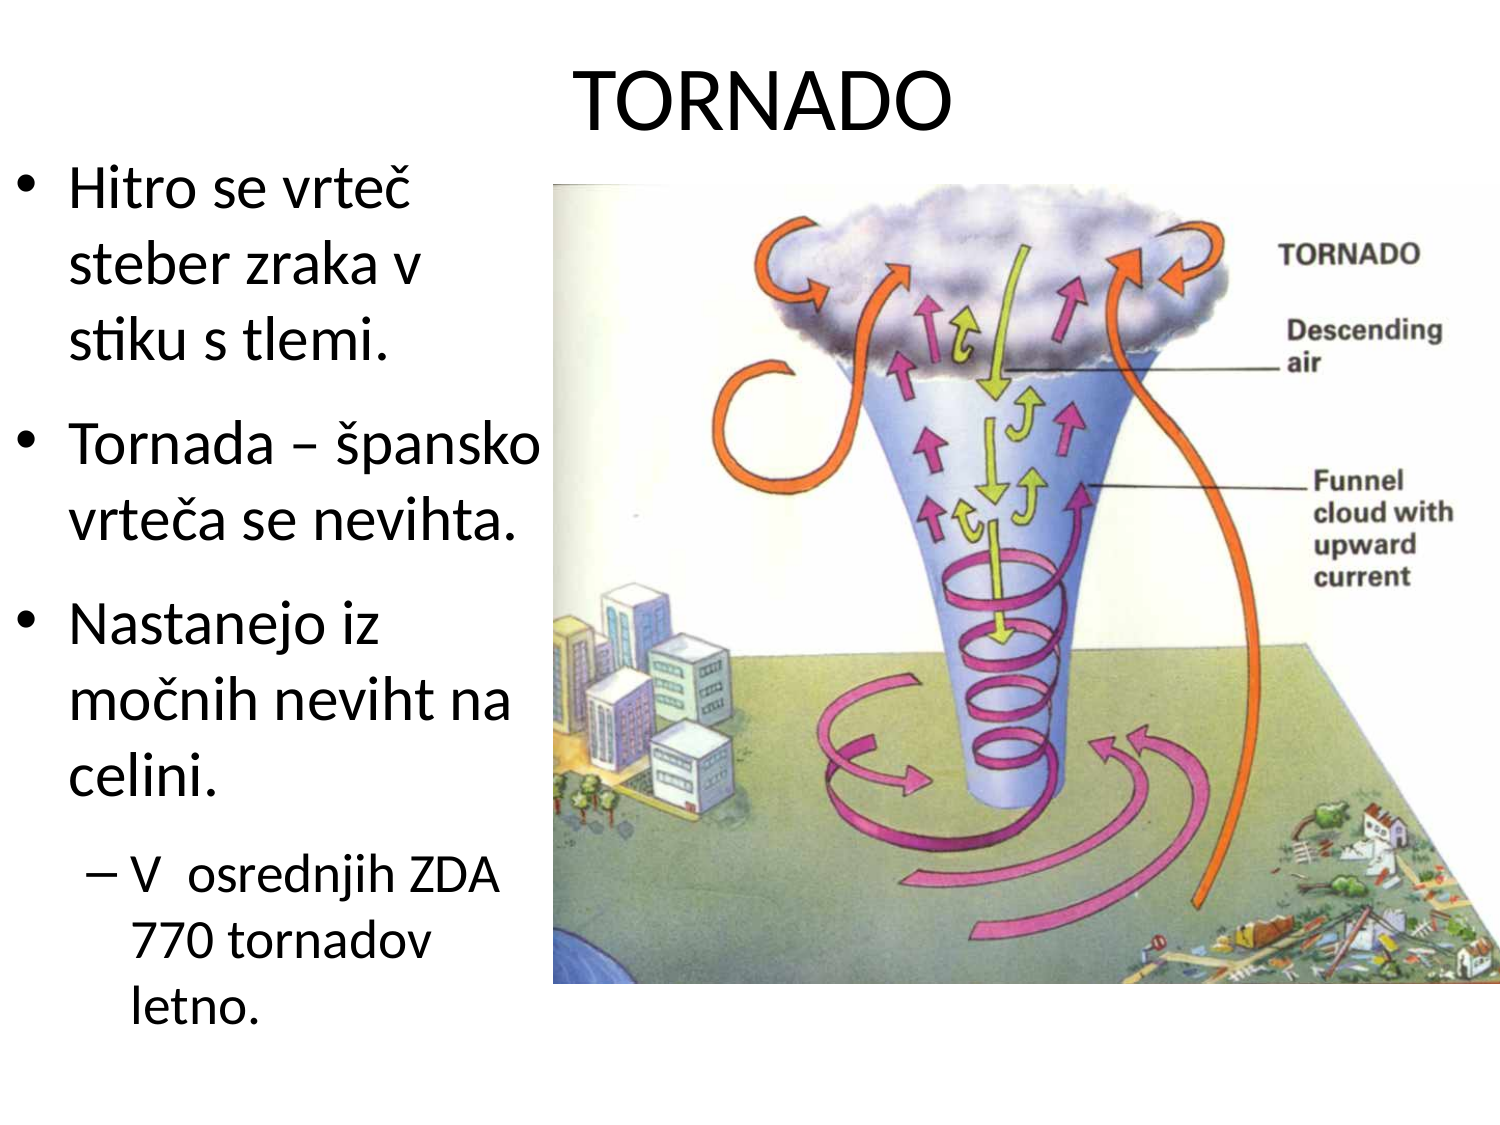

# TORNADO
Hitro se vrteč steber zraka v stiku s tlemi.
Tornada – špansko vrteča se nevihta.
Nastanejo iz močnih neviht na celini.
V osrednjih ZDA 770 tornadov letno.